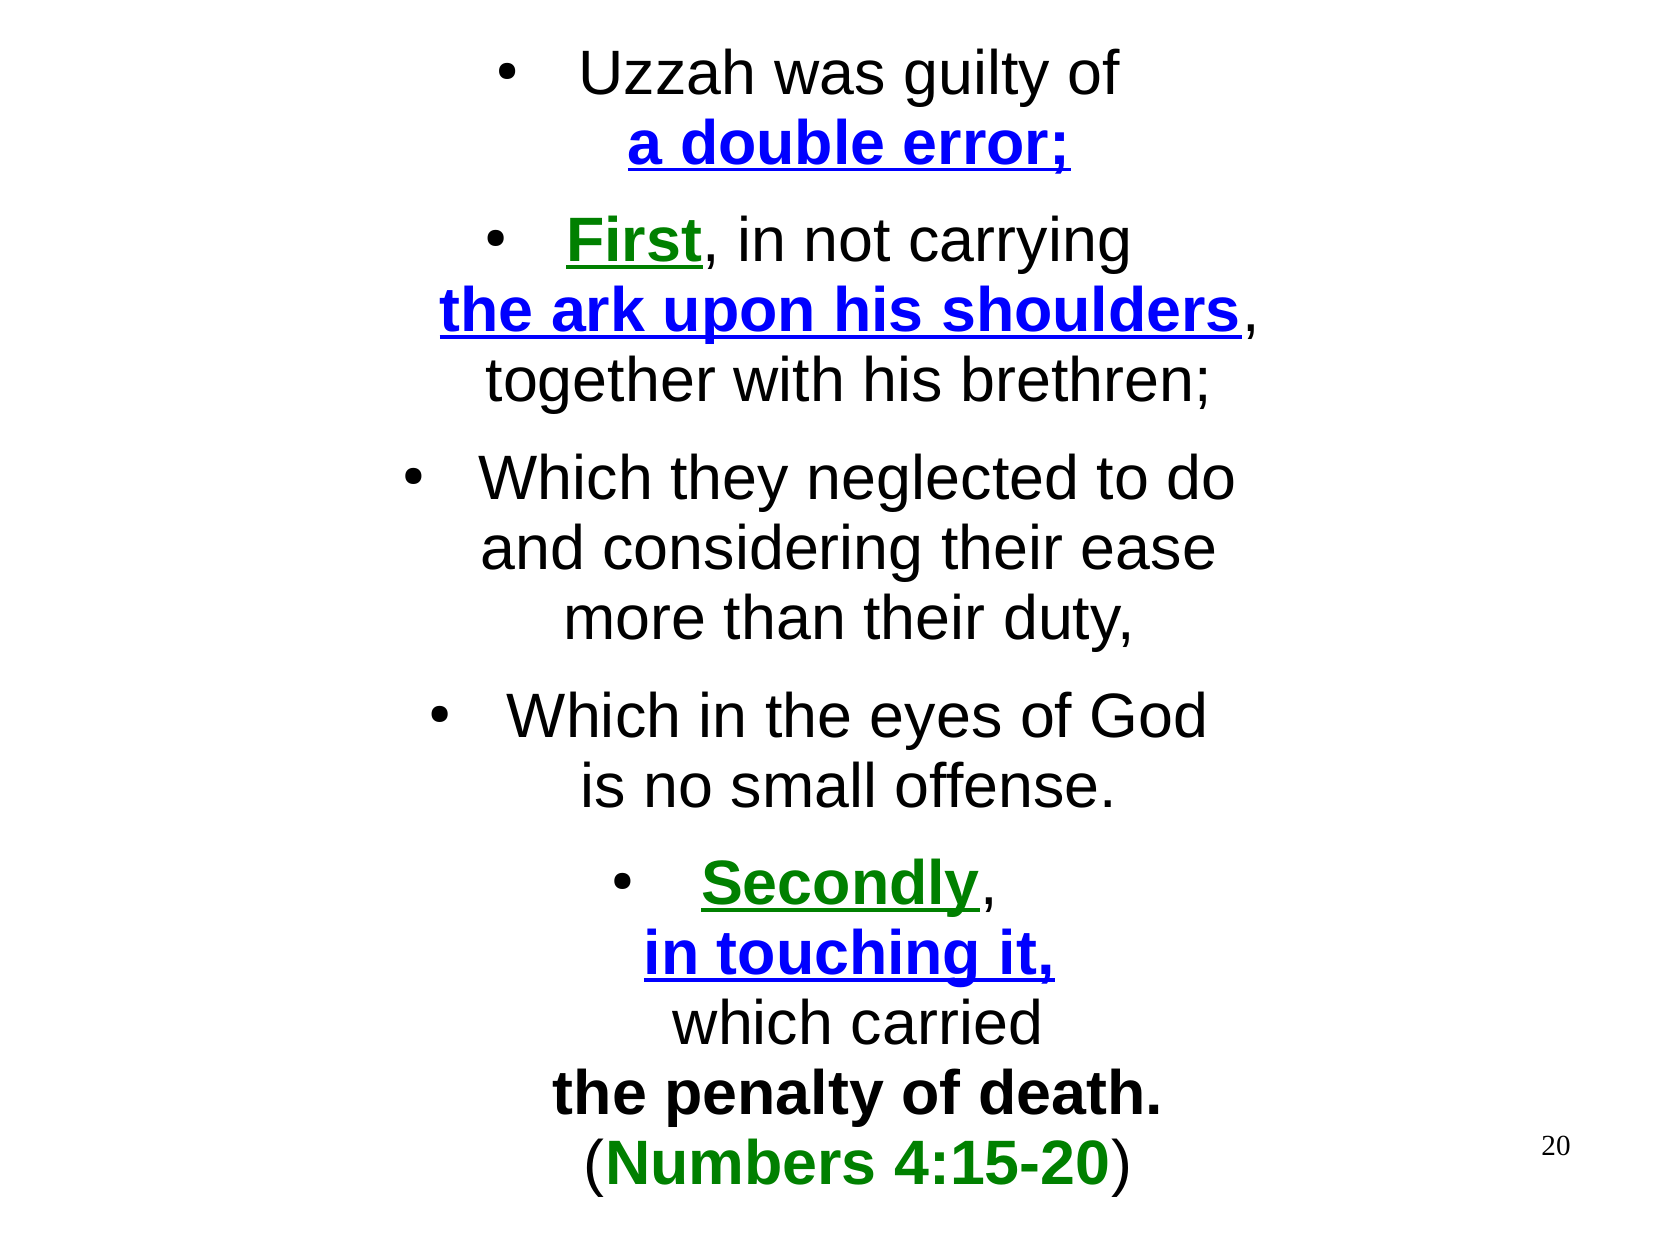

# Uzzah was guilty of a double error;
First, in not carrying
the ark upon his shoulders,
together with his brethren;
Which they neglected to do
and considering their ease
more than their duty,
Which in the eyes of God
is no small offense.
Secondly,
in touching it,
 which carried
the penalty of death.
(Numbers 4:15-20)
20